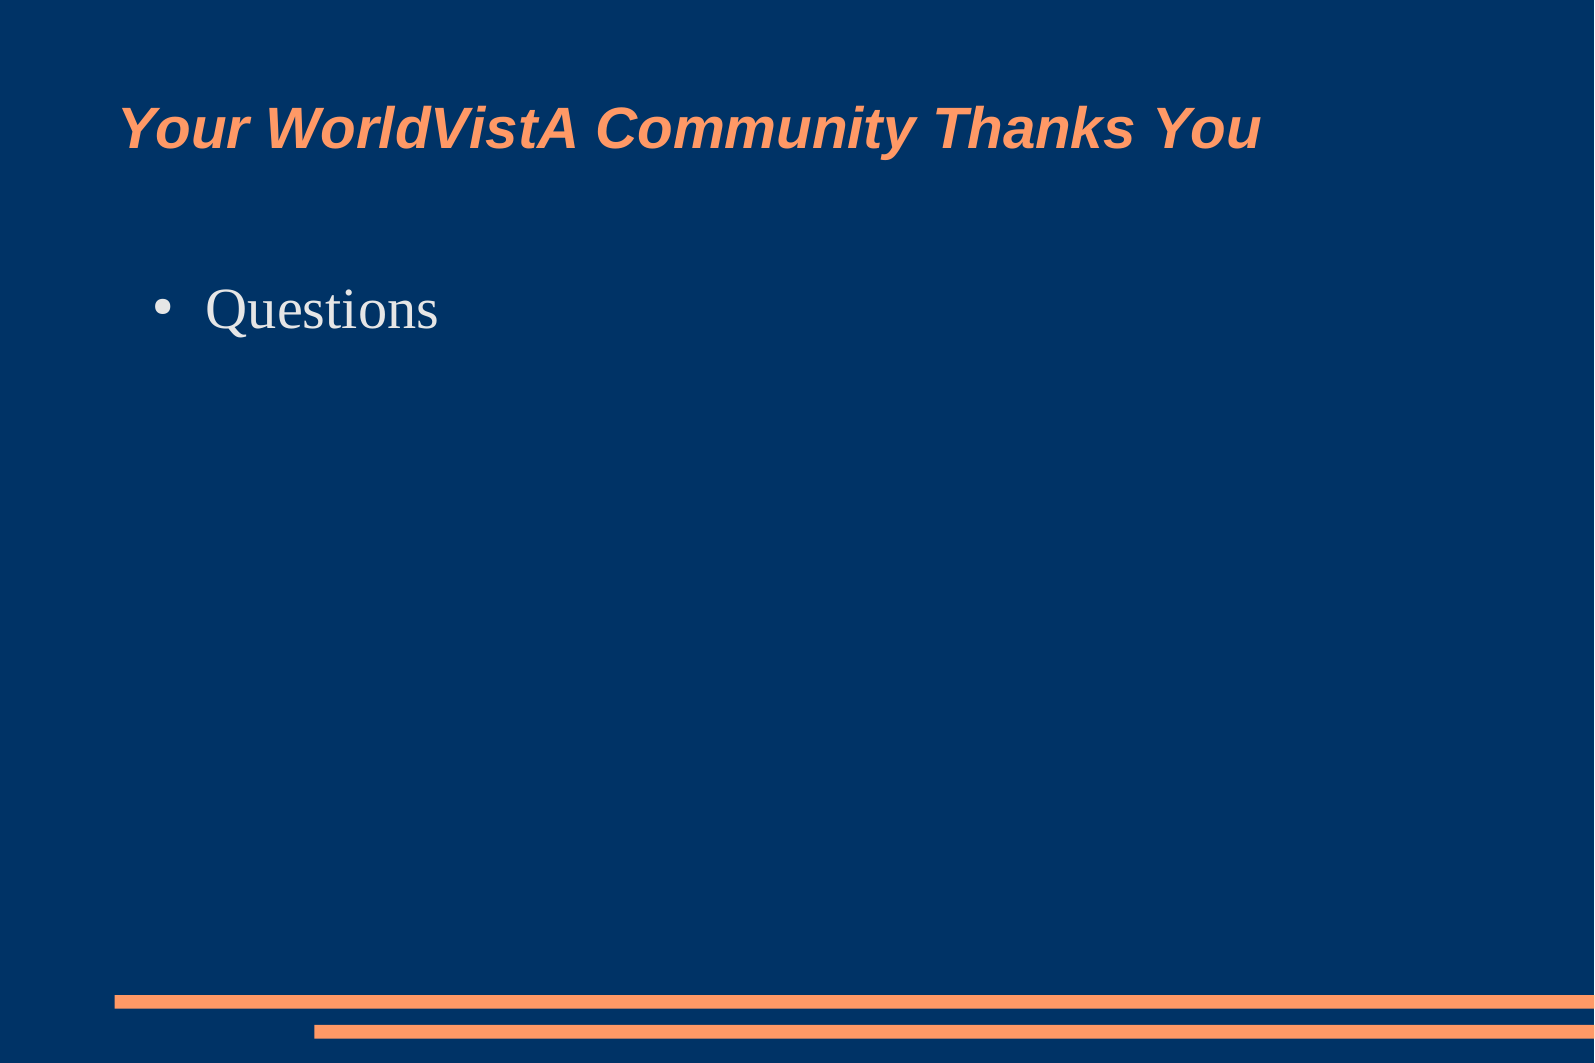

# Your WorldVistA Community Thanks You
Questions